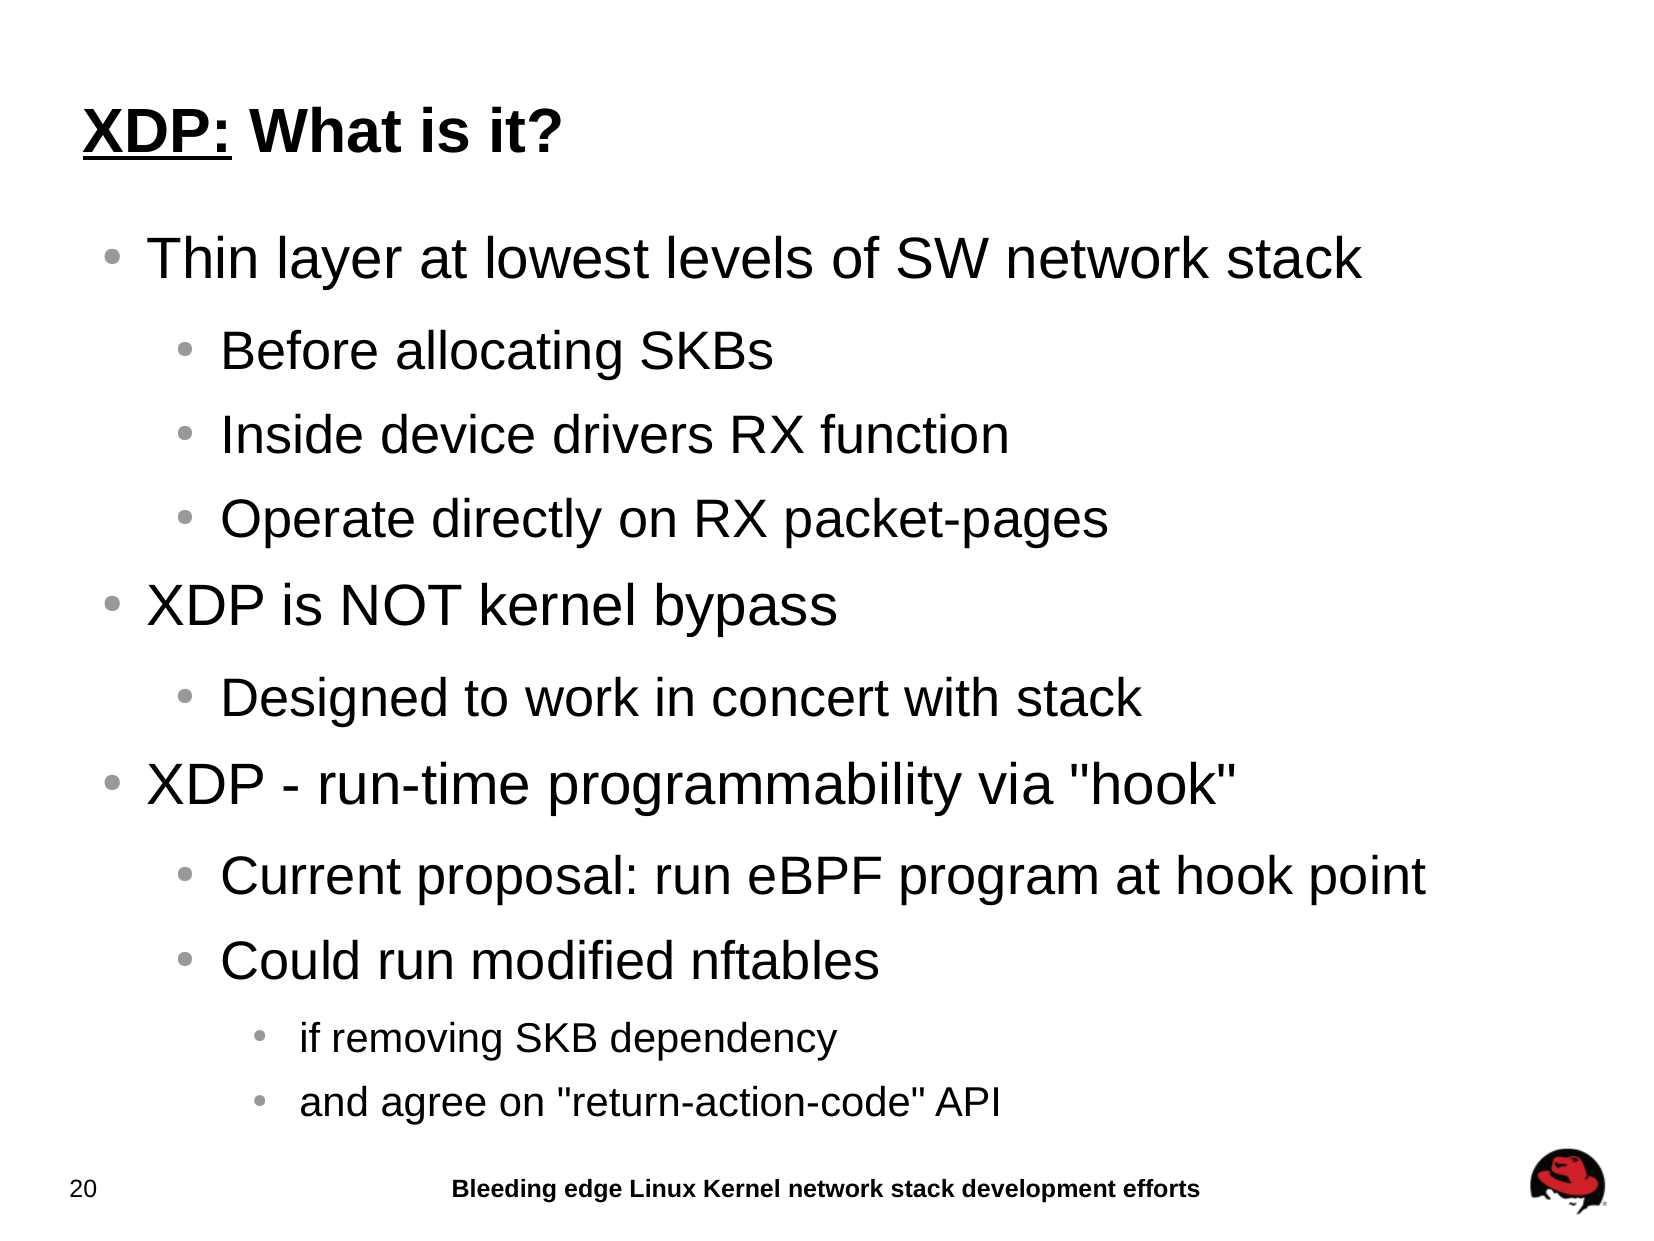

# XDP: What is it?
Thin layer at lowest levels of SW network stack
Before allocating SKBs
Inside device drivers RX function
Operate directly on RX packet-pages
XDP is NOT kernel bypass
Designed to work in concert with stack
XDP - run-time programmability via "hook"
Current proposal: run eBPF program at hook point
Could run modified nftables
if removing SKB dependency
and agree on "return-action-code" API